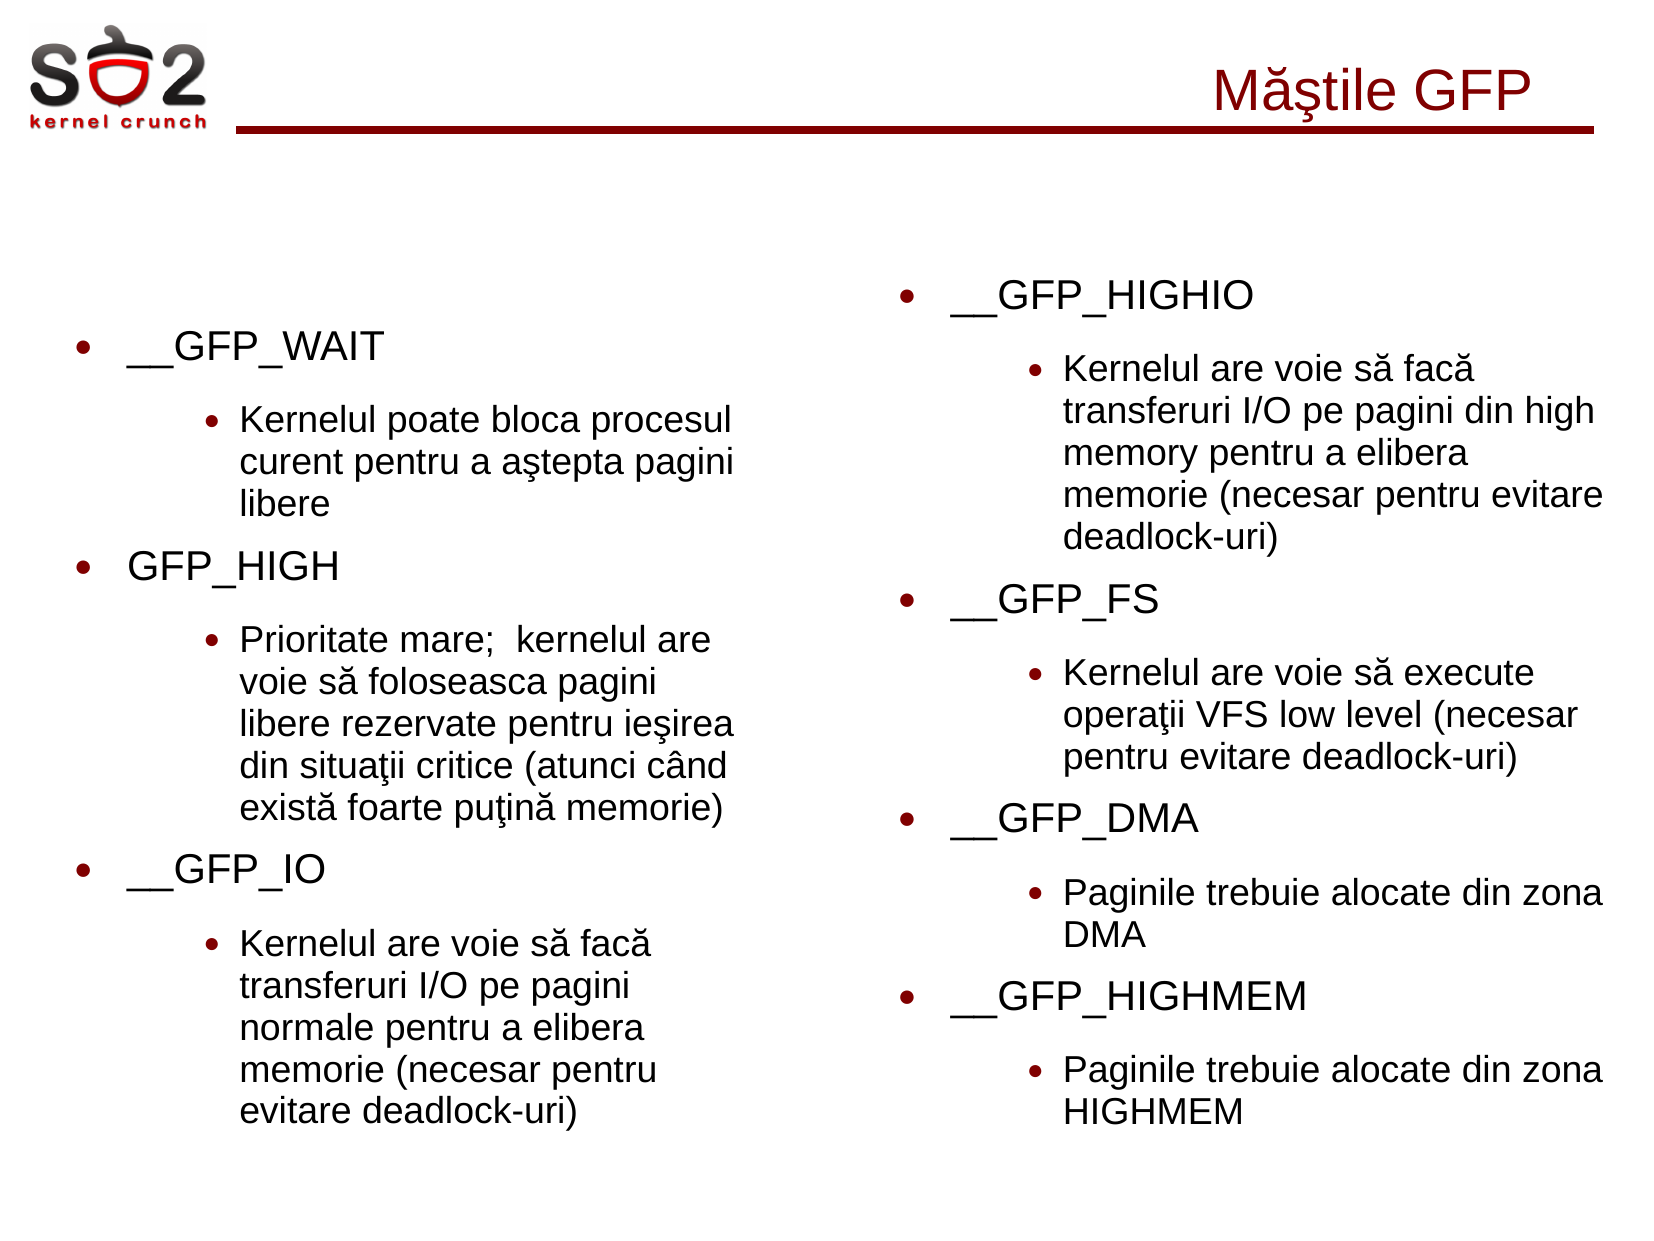

# Măştile GFP
__GFP_HIGHIO
Kernelul are voie să facă transferuri I/O pe pagini din high memory pentru a elibera memorie (necesar pentru evitare deadlock-uri)
__GFP_FS
Kernelul are voie să execute operaţii VFS low level (necesar pentru evitare deadlock-uri)
__GFP_DMA
Paginile trebuie alocate din zona DMA
__GFP_HIGHMEM
Paginile trebuie alocate din zona HIGHMEM
__GFP_WAIT
Kernelul poate bloca procesul curent pentru a aştepta pagini libere
GFP_HIGH
Prioritate mare; kernelul are voie să foloseasca pagini libere rezervate pentru ieşirea din situaţii critice (atunci când există foarte puţină memorie)
__GFP_IO
Kernelul are voie să facă transferuri I/O pe pagini normale pentru a elibera memorie (necesar pentru evitare deadlock-uri)